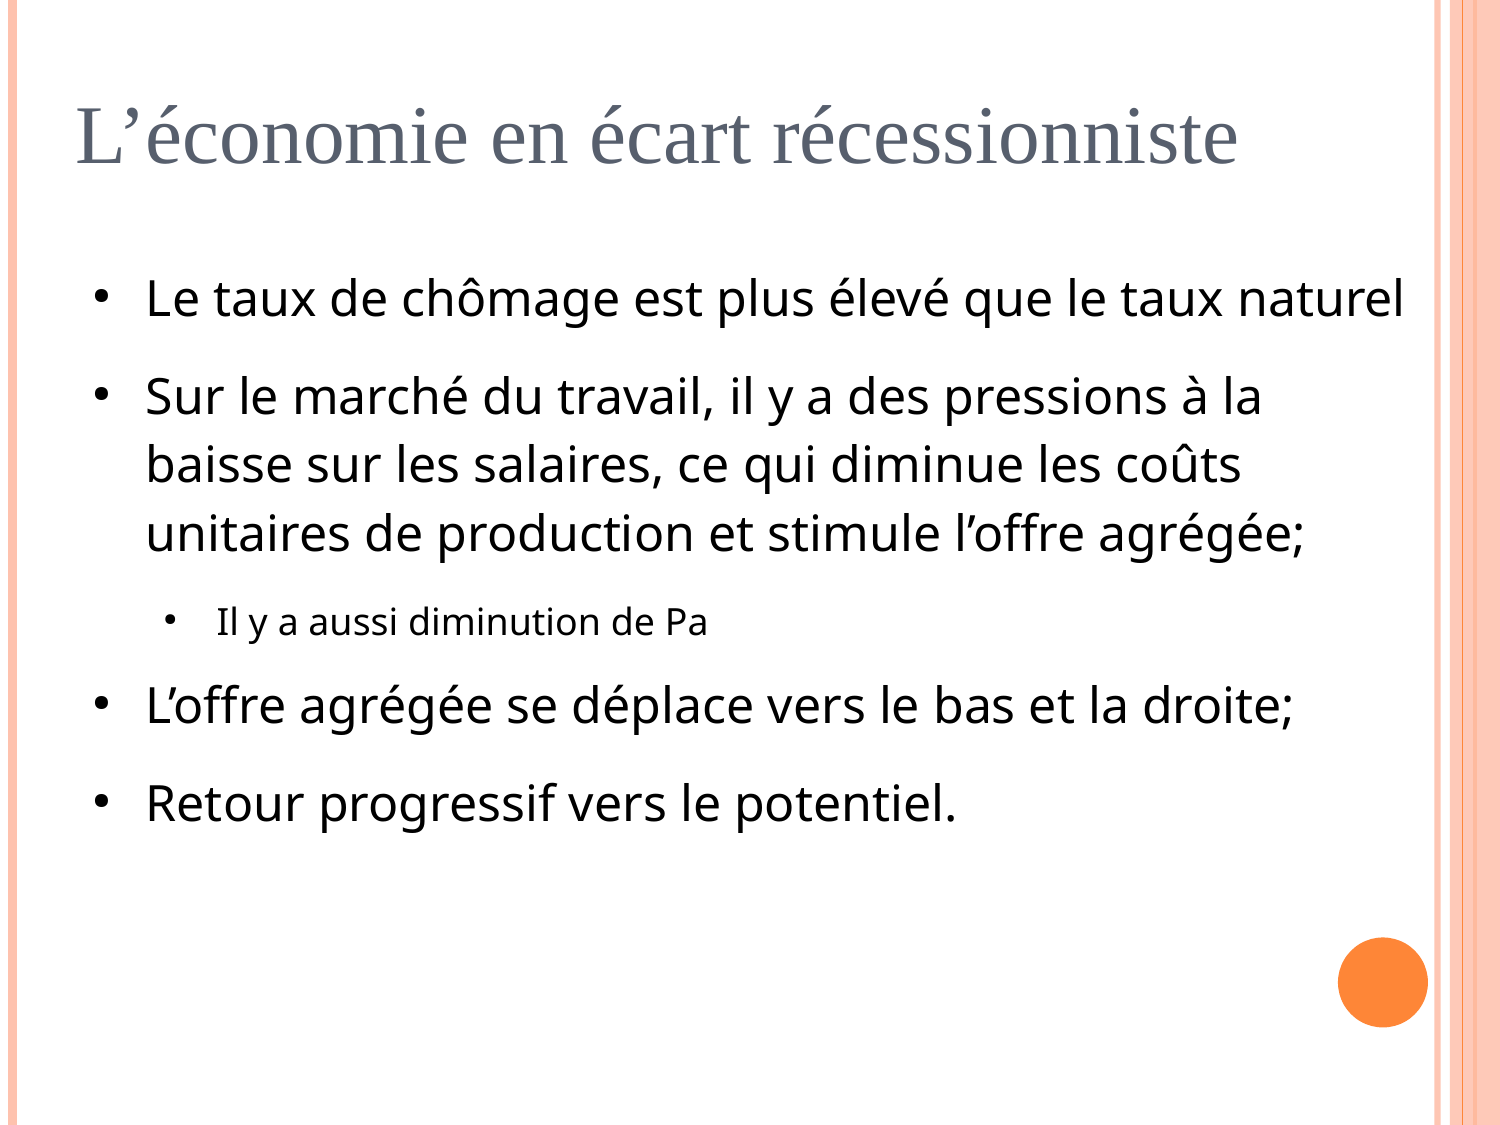

# L’économie en écart récessionniste
Le taux de chômage est plus élevé que le taux naturel
Sur le marché du travail, il y a des pressions à la baisse sur les salaires, ce qui diminue les coûts unitaires de production et stimule l’offre agrégée;
Il y a aussi diminution de Pa
L’offre agrégée se déplace vers le bas et la droite;
Retour progressif vers le potentiel.